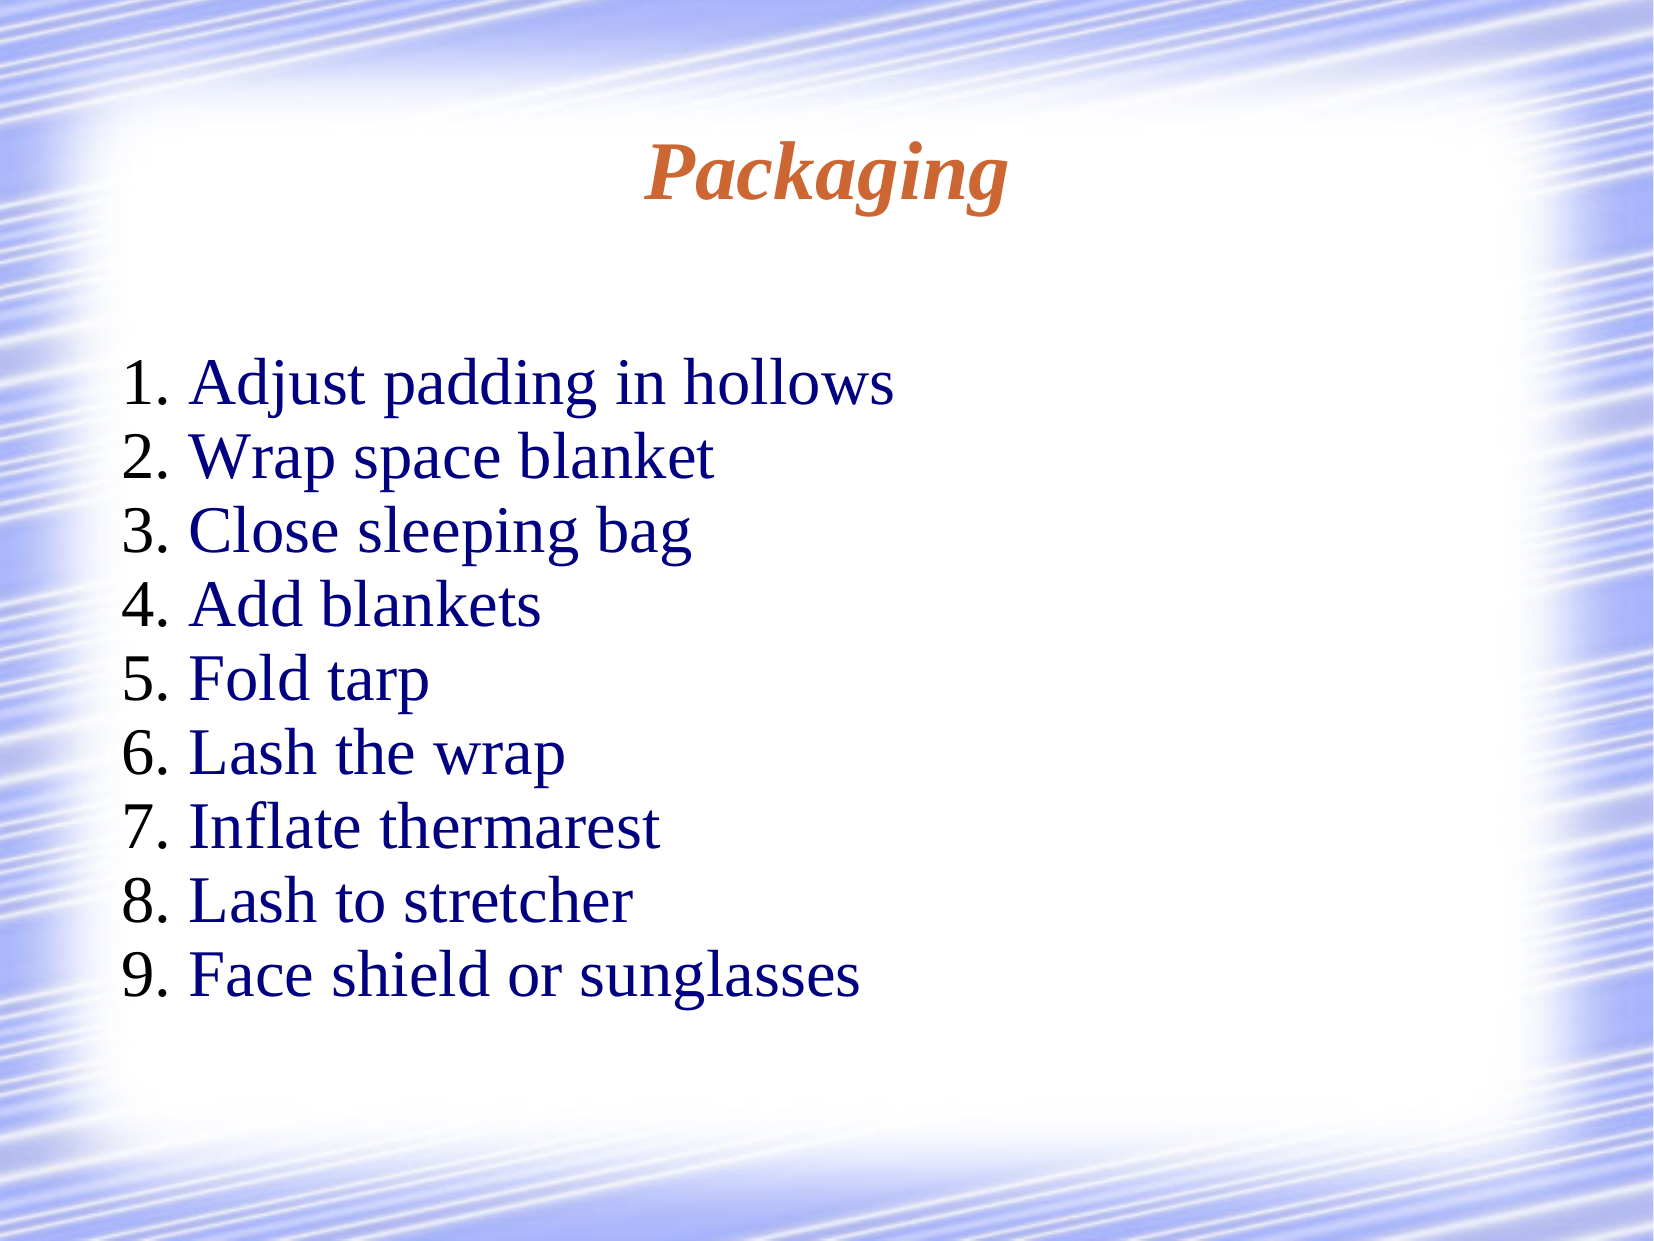

# Packaging
 Adjust padding in hollows
 Wrap space blanket
 Close sleeping bag
 Add blankets
 Fold tarp
 Lash the wrap
 Inflate thermarest
 Lash to stretcher
 Face shield or sunglasses